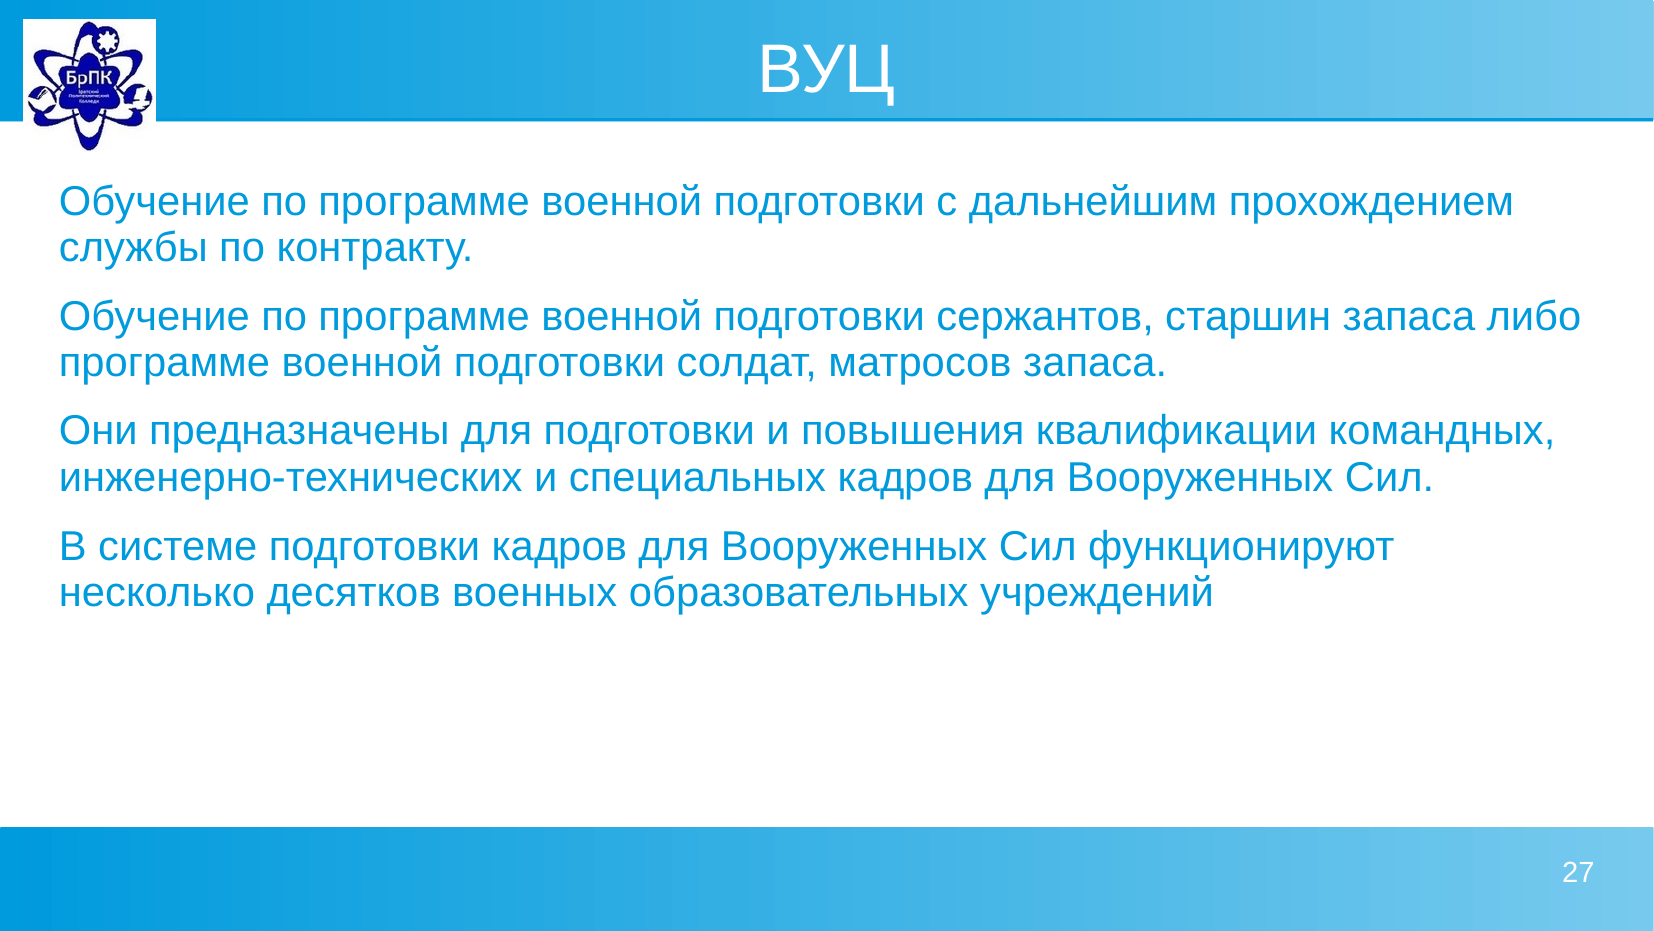

# ВУЦ
Обучение по программе военной подготовки с дальнейшим прохождением службы по контракту.
Обучение по программе военной подготовки сержантов, старшин запаса либо программе военной подготовки солдат, матросов запаса.
Они предназначены для подготовки и повышения квалификации командных, инженерно-технических и специальных кадров для Вооруженных Сил.
В системе подготовки кадров для Вооруженных Сил функционируют несколько десятков военных образовательных учреждений
27